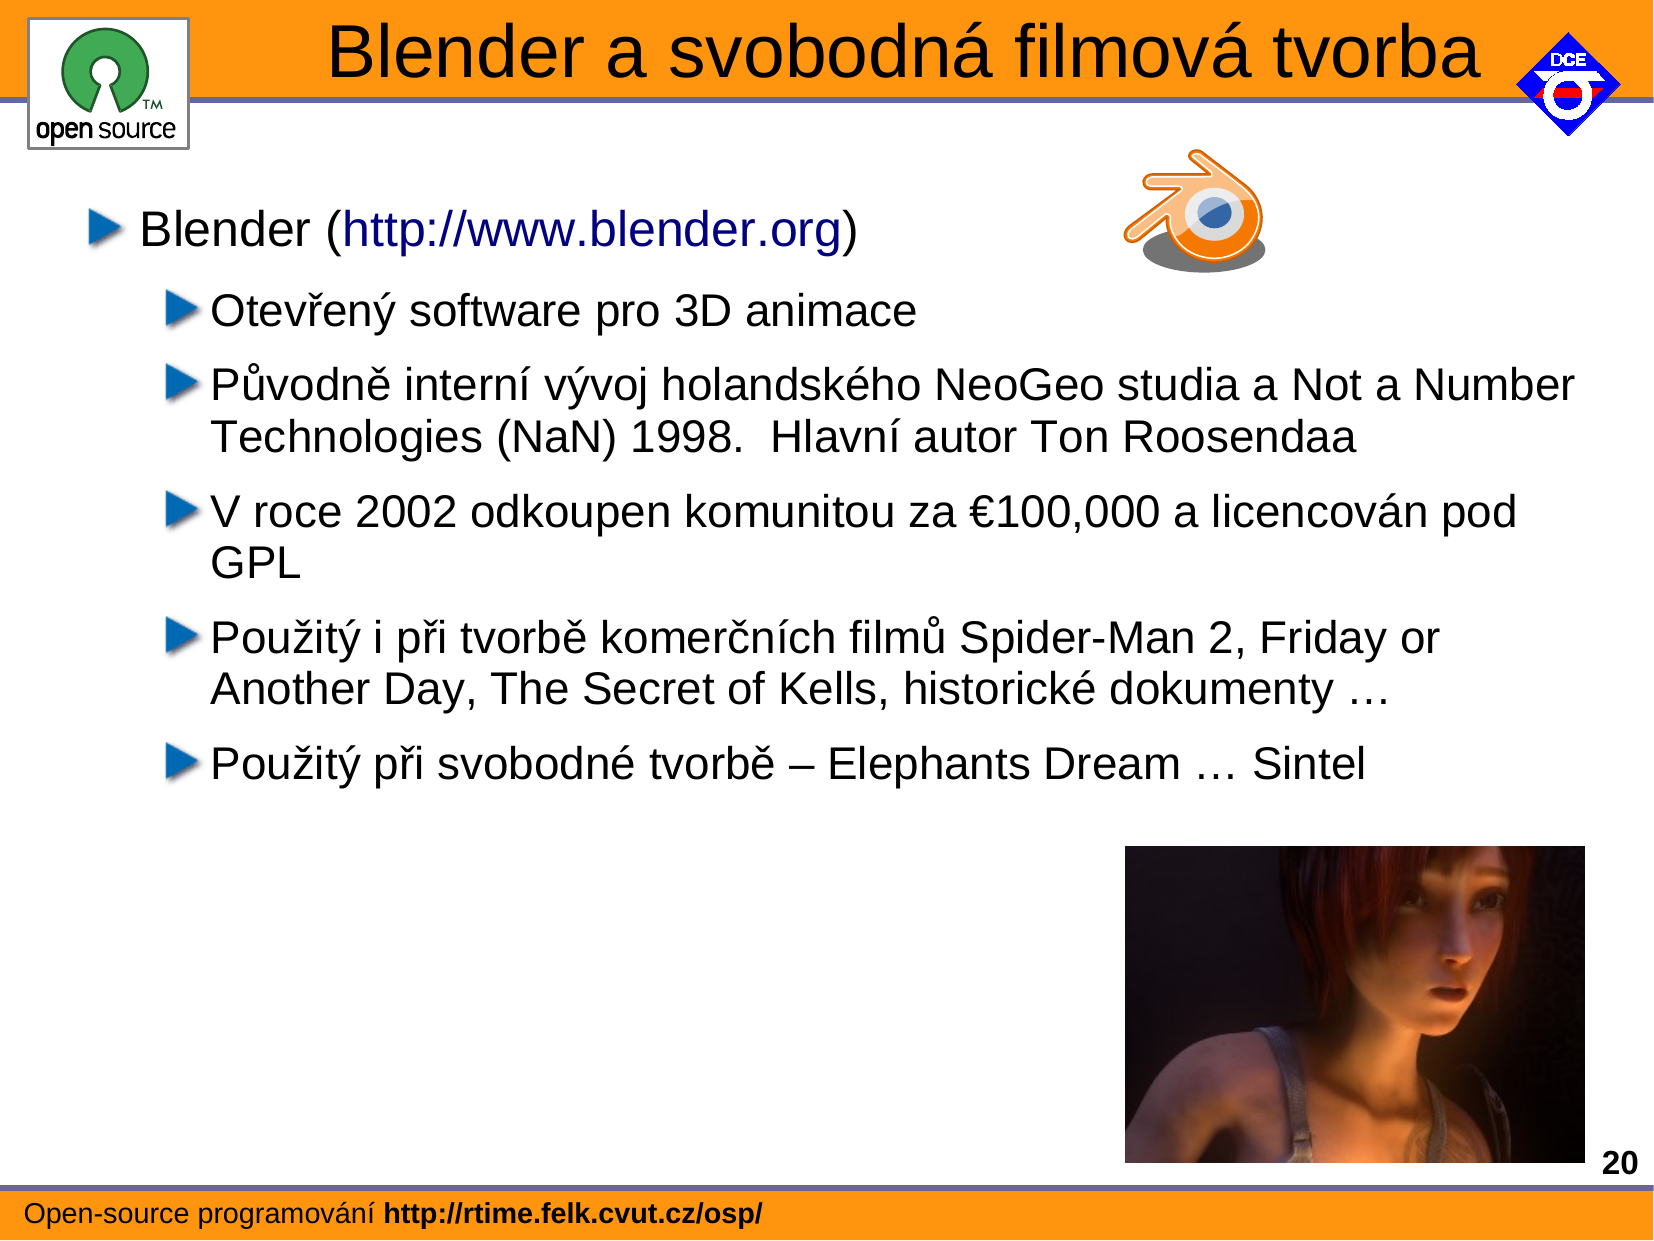

# Blender a svobodná filmová tvorba
Blender (http://www.blender.org)
Otevřený software pro 3D animace
Původně interní vývoj holandského NeoGeo studia a Not a Number Technologies (NaN) 1998. Hlavní autor Ton Roosendaa
V roce 2002 odkoupen komunitou za €100,000 a licencován pod GPL
Použitý i při tvorbě komerčních filmů Spider-Man 2, Friday or Another Day, The Secret of Kells, historické dokumenty …
Použitý při svobodné tvorbě – Elephants Dream … Sintel